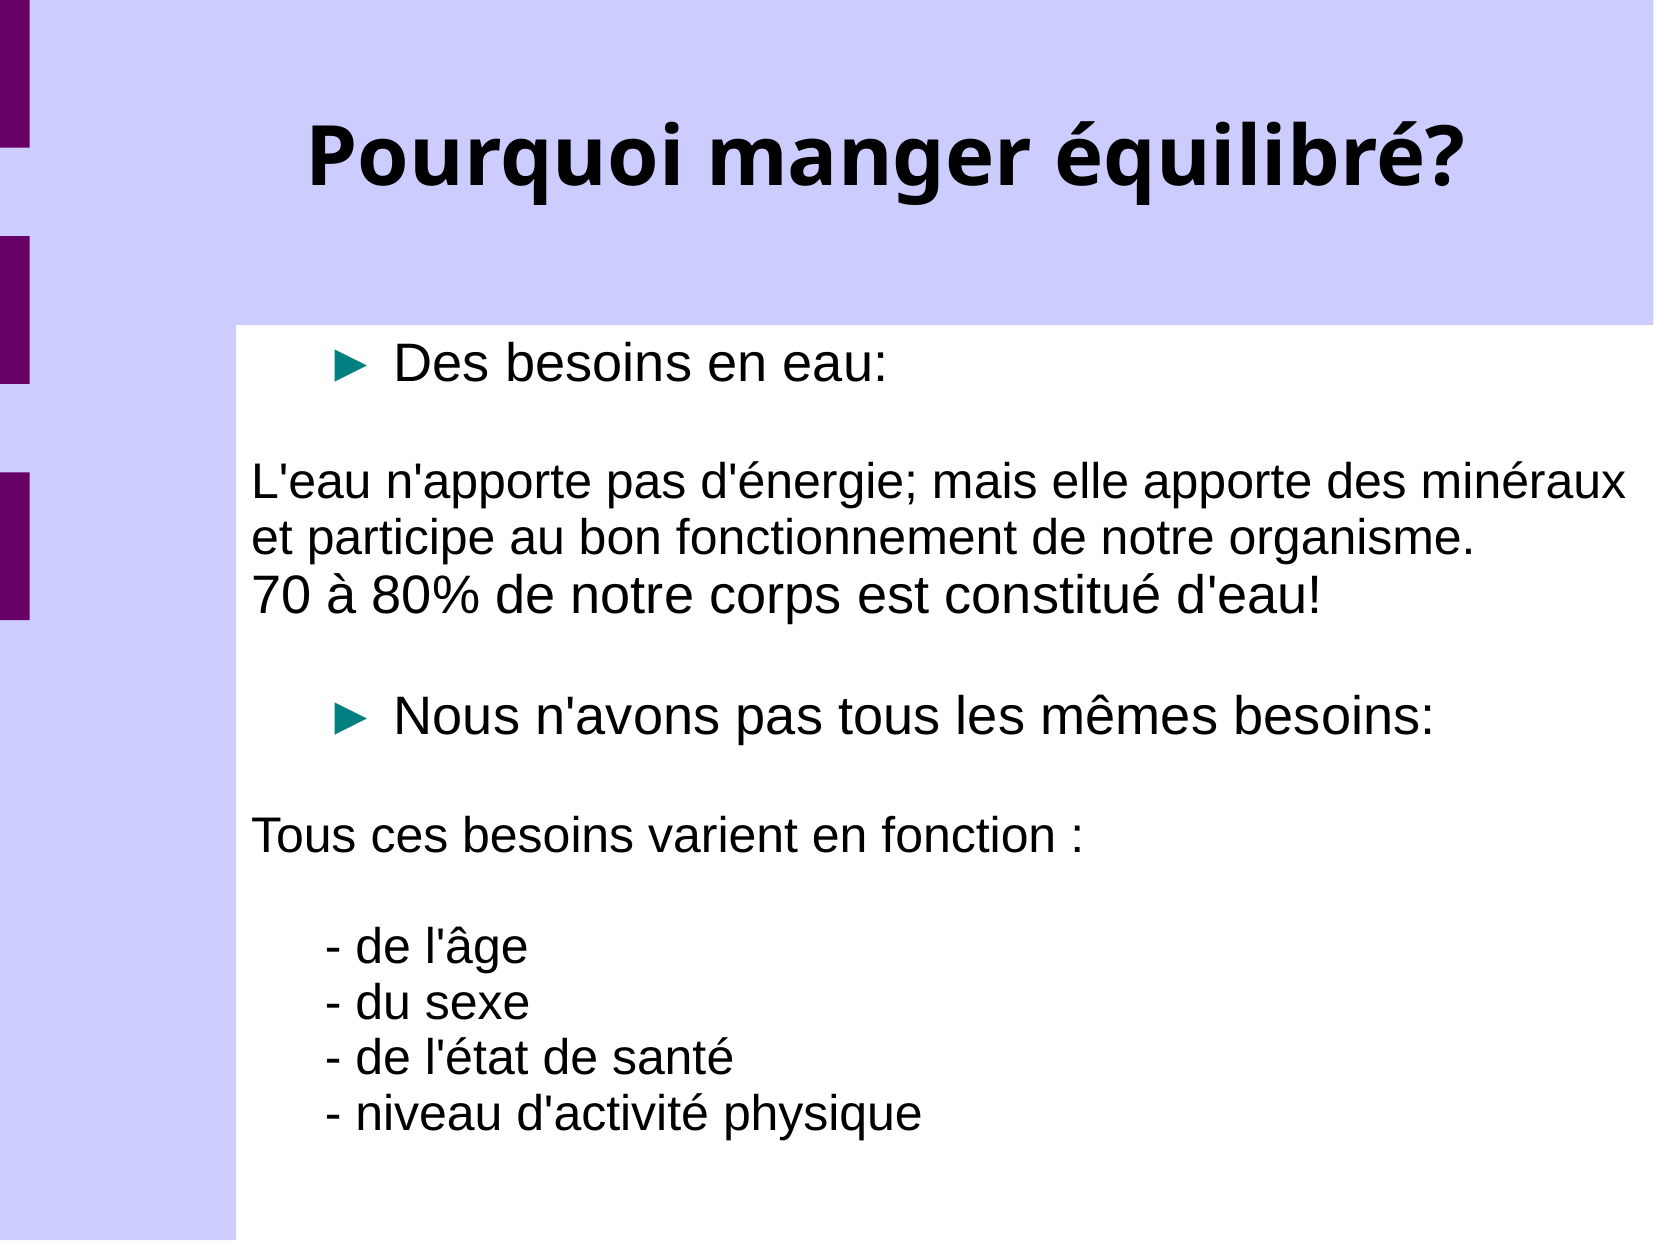

Pourquoi manger équilibré?
	► Des besoins en eau:
L'eau n'apporte pas d'énergie; mais elle apporte des minéraux
et participe au bon fonctionnement de notre organisme.
70 à 80% de notre corps est constitué d'eau!
	► Nous n'avons pas tous les mêmes besoins:
Tous ces besoins varient en fonction :
	- de l'âge
	- du sexe
	- de l'état de santé
	- niveau d'activité physique